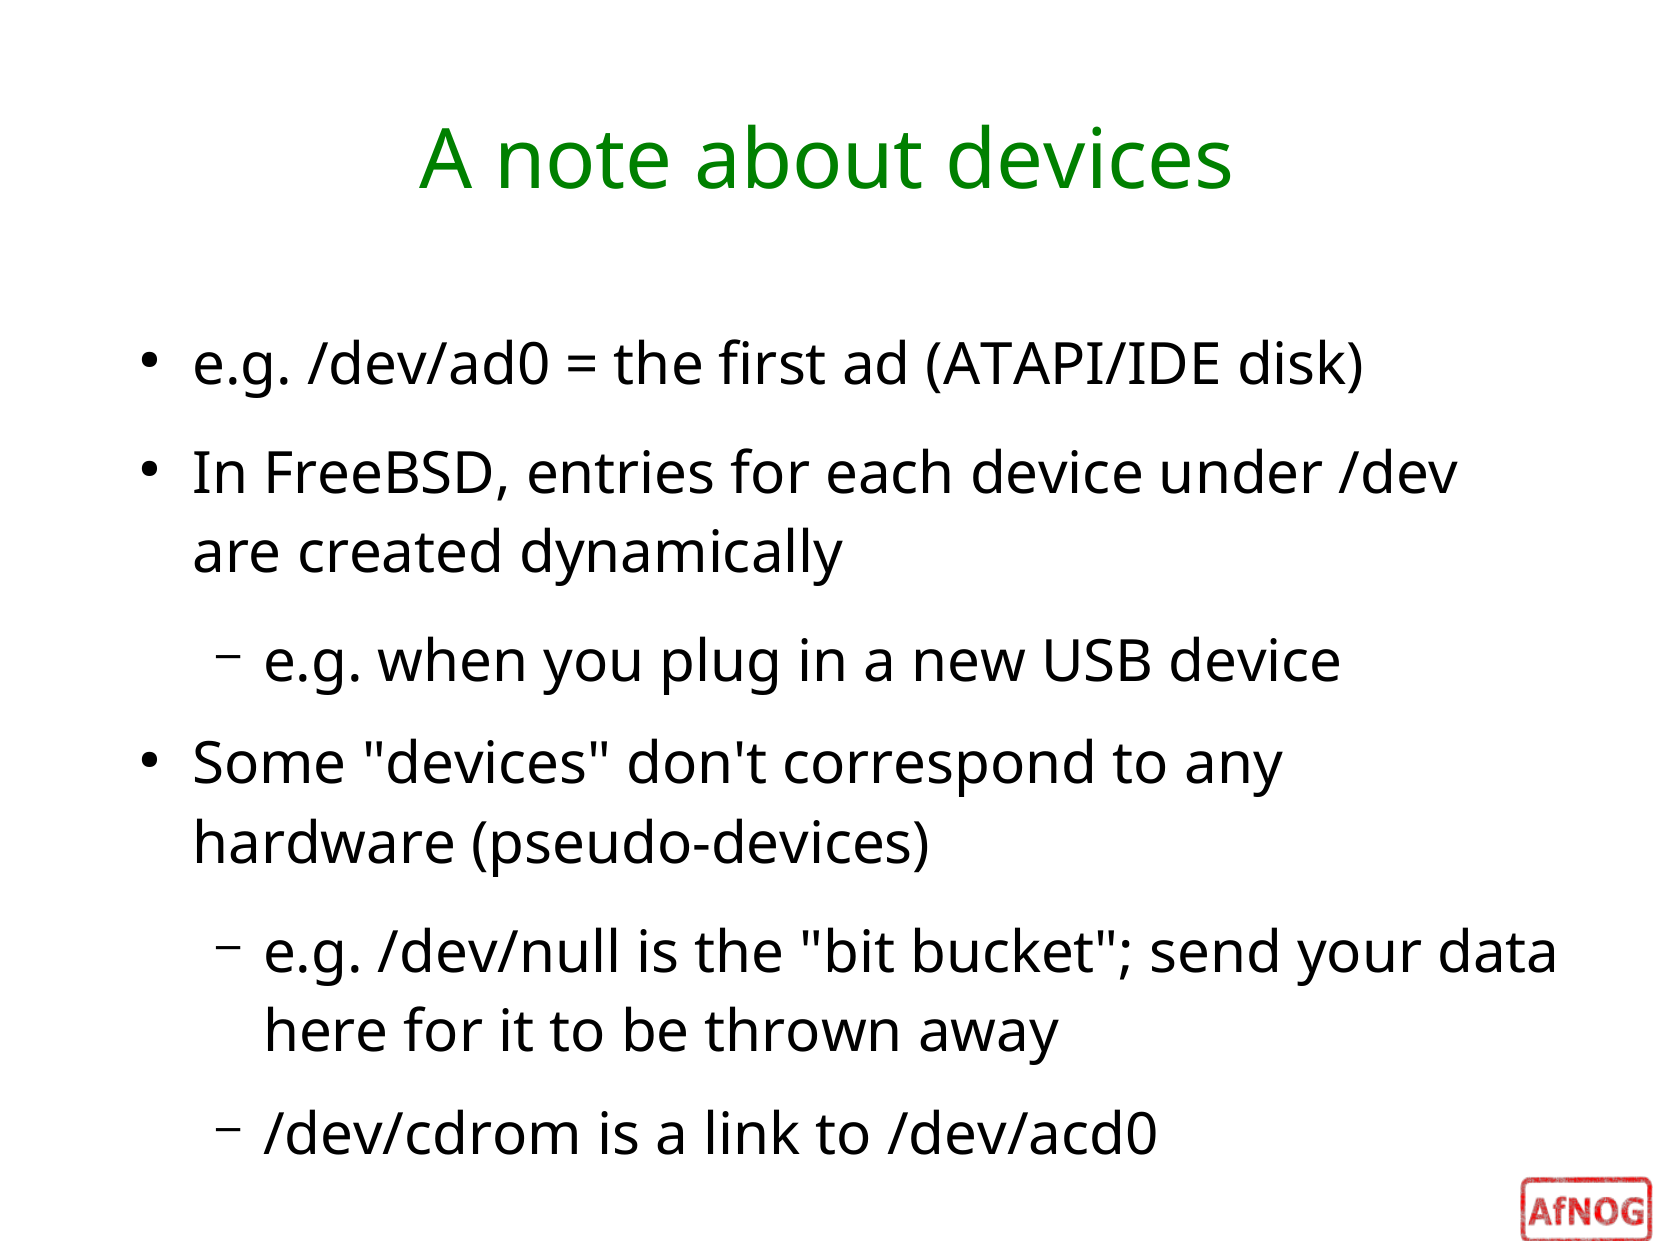

# A note about devices
e.g. /dev/ad0 = the first ad (ATAPI/IDE disk)
In FreeBSD, entries for each device under /dev are created dynamically
e.g. when you plug in a new USB device
Some "devices" don't correspond to any hardware (pseudo-devices)
e.g. /dev/null is the "bit bucket"; send your data here for it to be thrown away
/dev/cdrom is a link to /dev/acd0